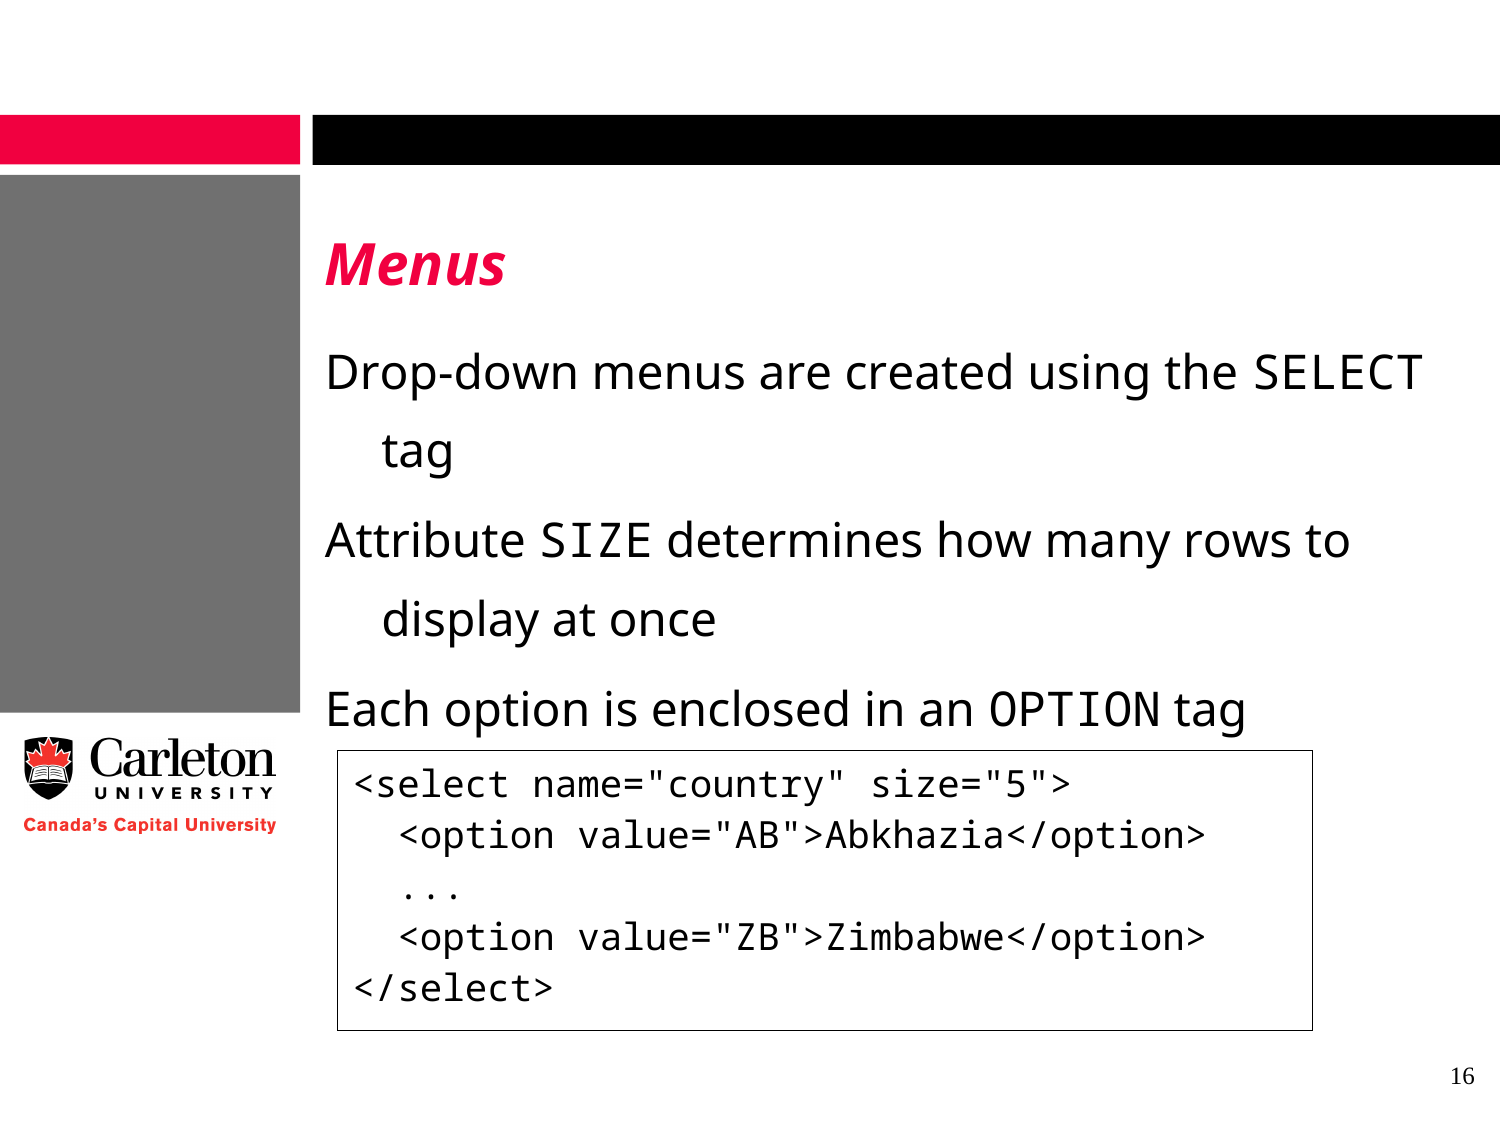

# Menus
Drop-down menus are created using the SELECT tag
Attribute SIZE determines how many rows to display at once
Each option is enclosed in an OPTION tag
<select name="country" size="5">
 <option value="AB">Abkhazia</option>
 ...
 <option value="ZB">Zimbabwe</option>
</select>
16